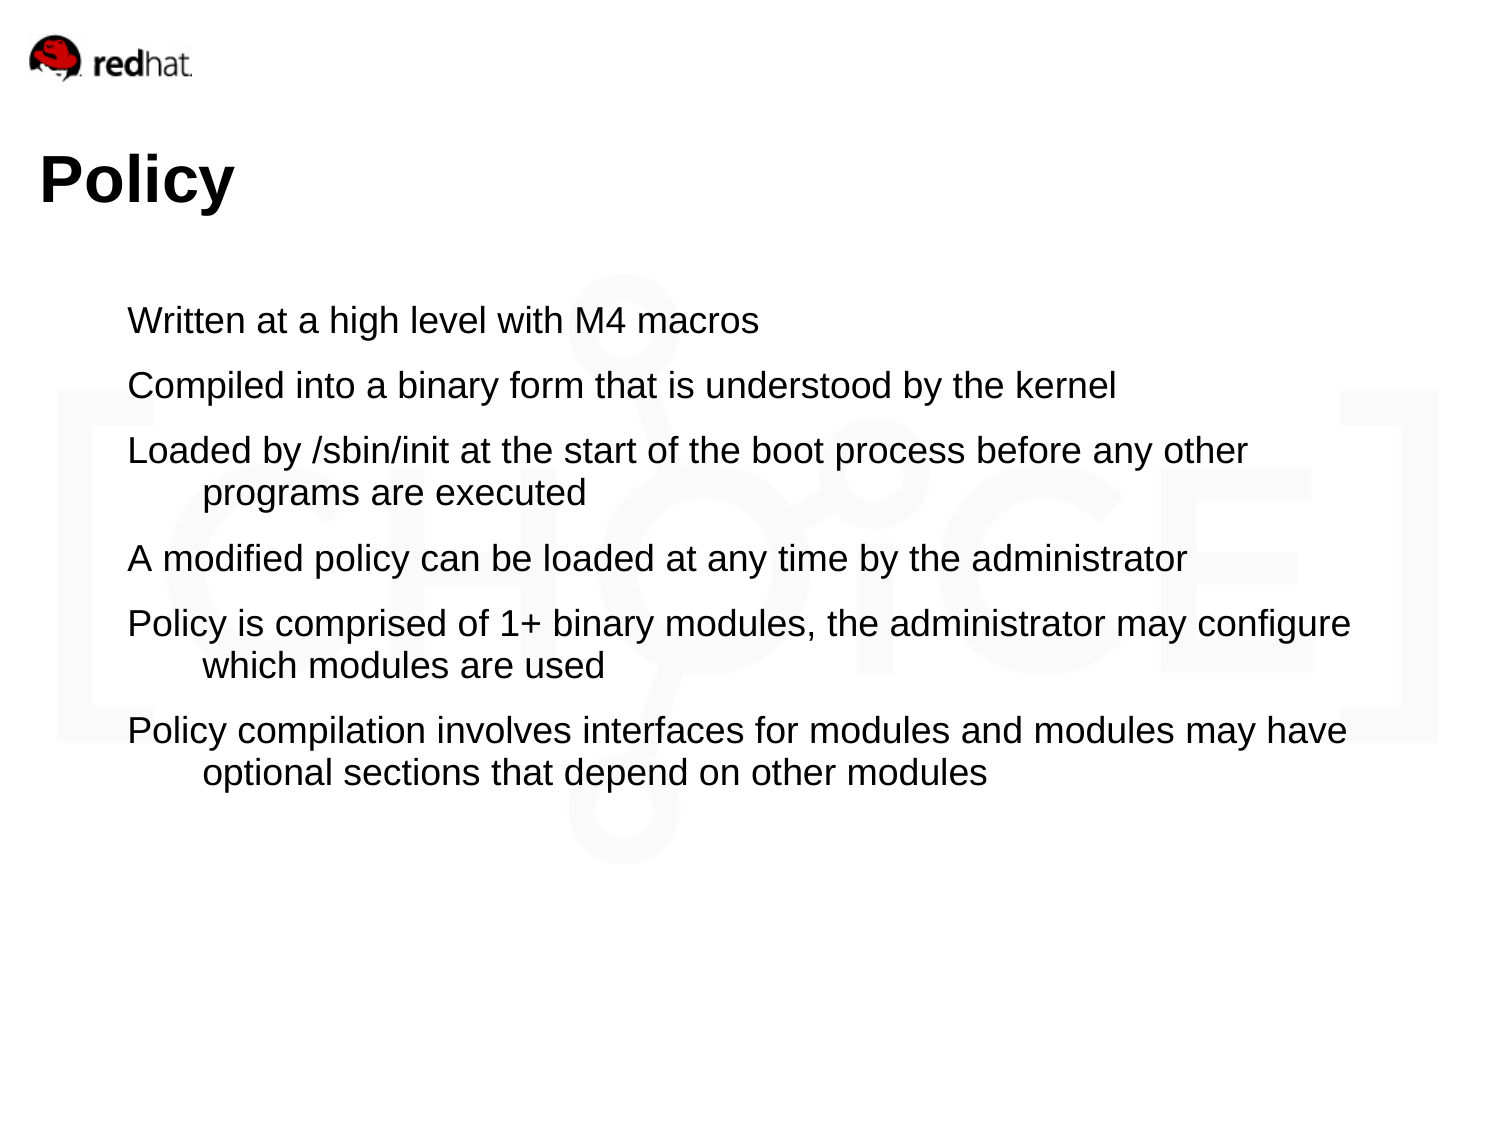

# Policy
Written at a high level with M4 macros
Compiled into a binary form that is understood by the kernel
Loaded by /sbin/init at the start of the boot process before any other programs are executed
A modified policy can be loaded at any time by the administrator
Policy is comprised of 1+ binary modules, the administrator may configure which modules are used
Policy compilation involves interfaces for modules and modules may have optional sections that depend on other modules